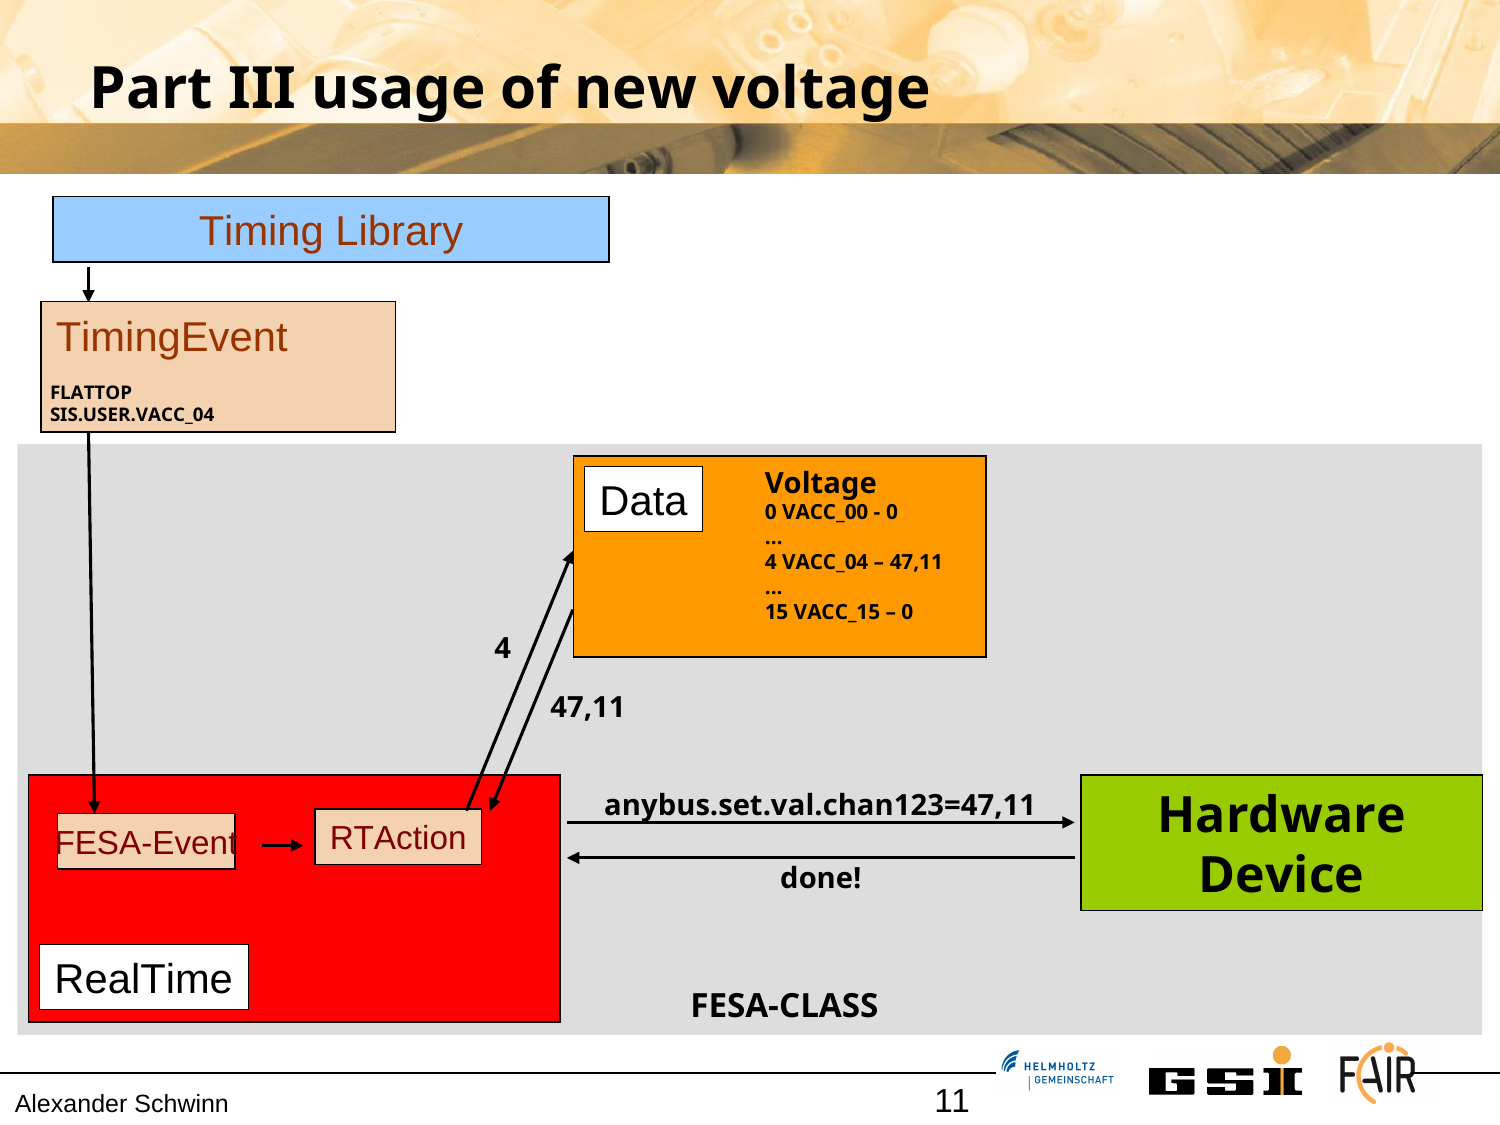

# Part III usage of new voltage
Timing Library
TimingEvent
FLATTOP
SIS.USER.VACC_04
Voltage
0 VACC_00 - 0
…
4 VACC_04 – 47,11
...
15 VACC_15 – 0
Data
4
47,11
Hardware Device
anybus.set.val.chan123=47,11
RTAction
FESA-Event
done!
RealTime
FESA-CLASS
11